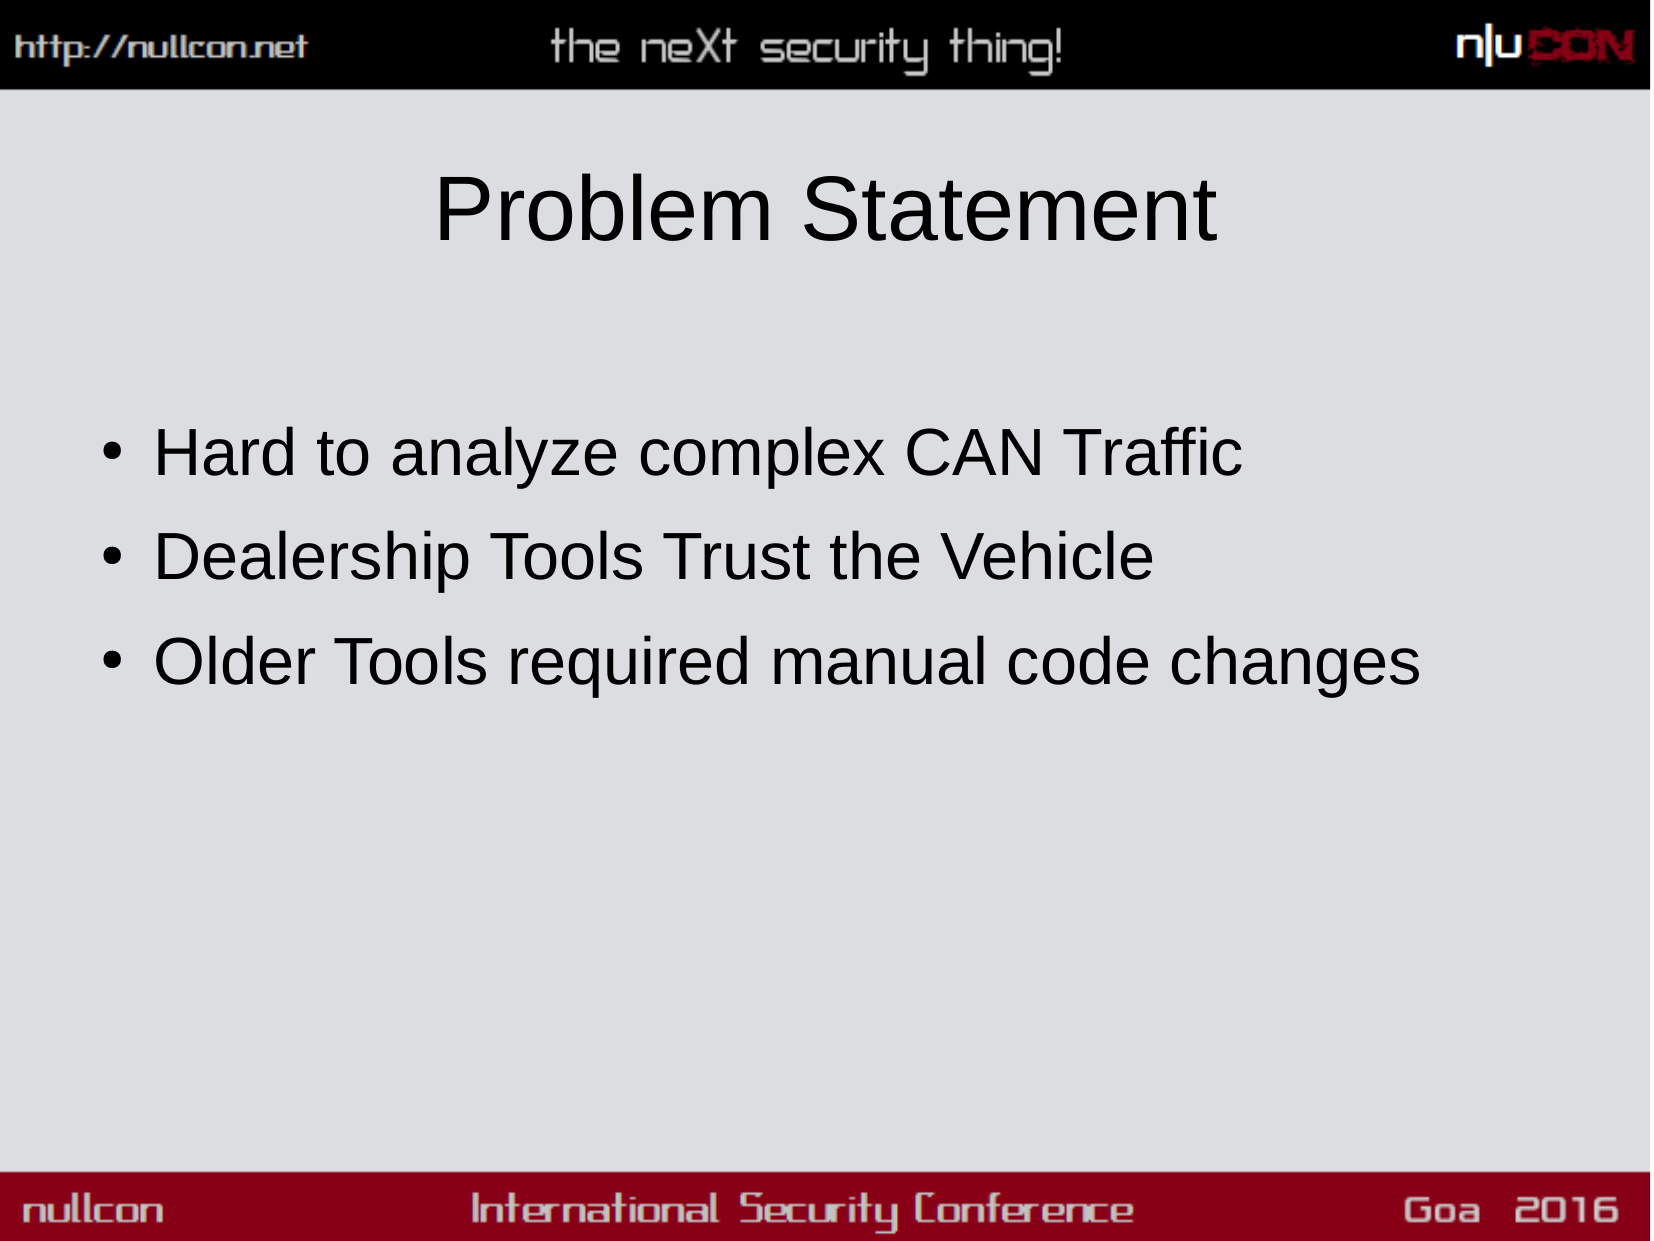

# Problem Statement
Hard to analyze complex CAN Traffic
Dealership Tools Trust the Vehicle
Older Tools required manual code changes